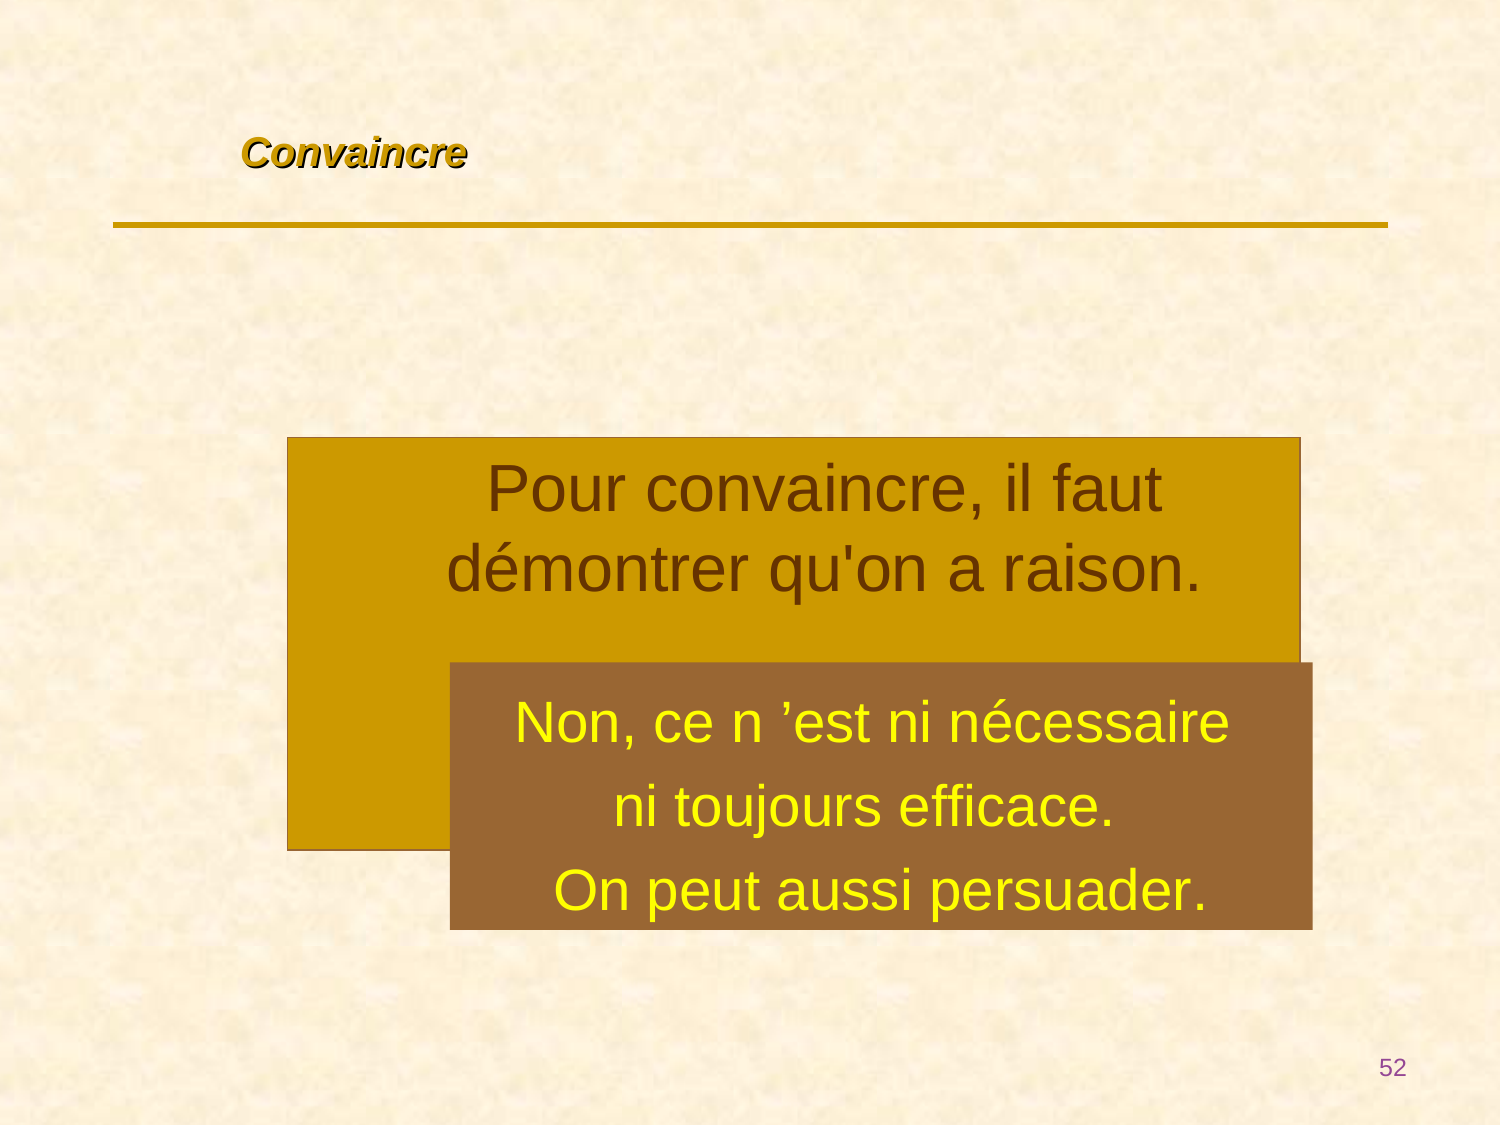

Convaincre
Pour convaincre, il faut démontrer qu'on a raison.
Vrai / Faux ?
Non, ce n ’est ni nécessaire
ni toujours efficace.
On peut aussi persuader.
52